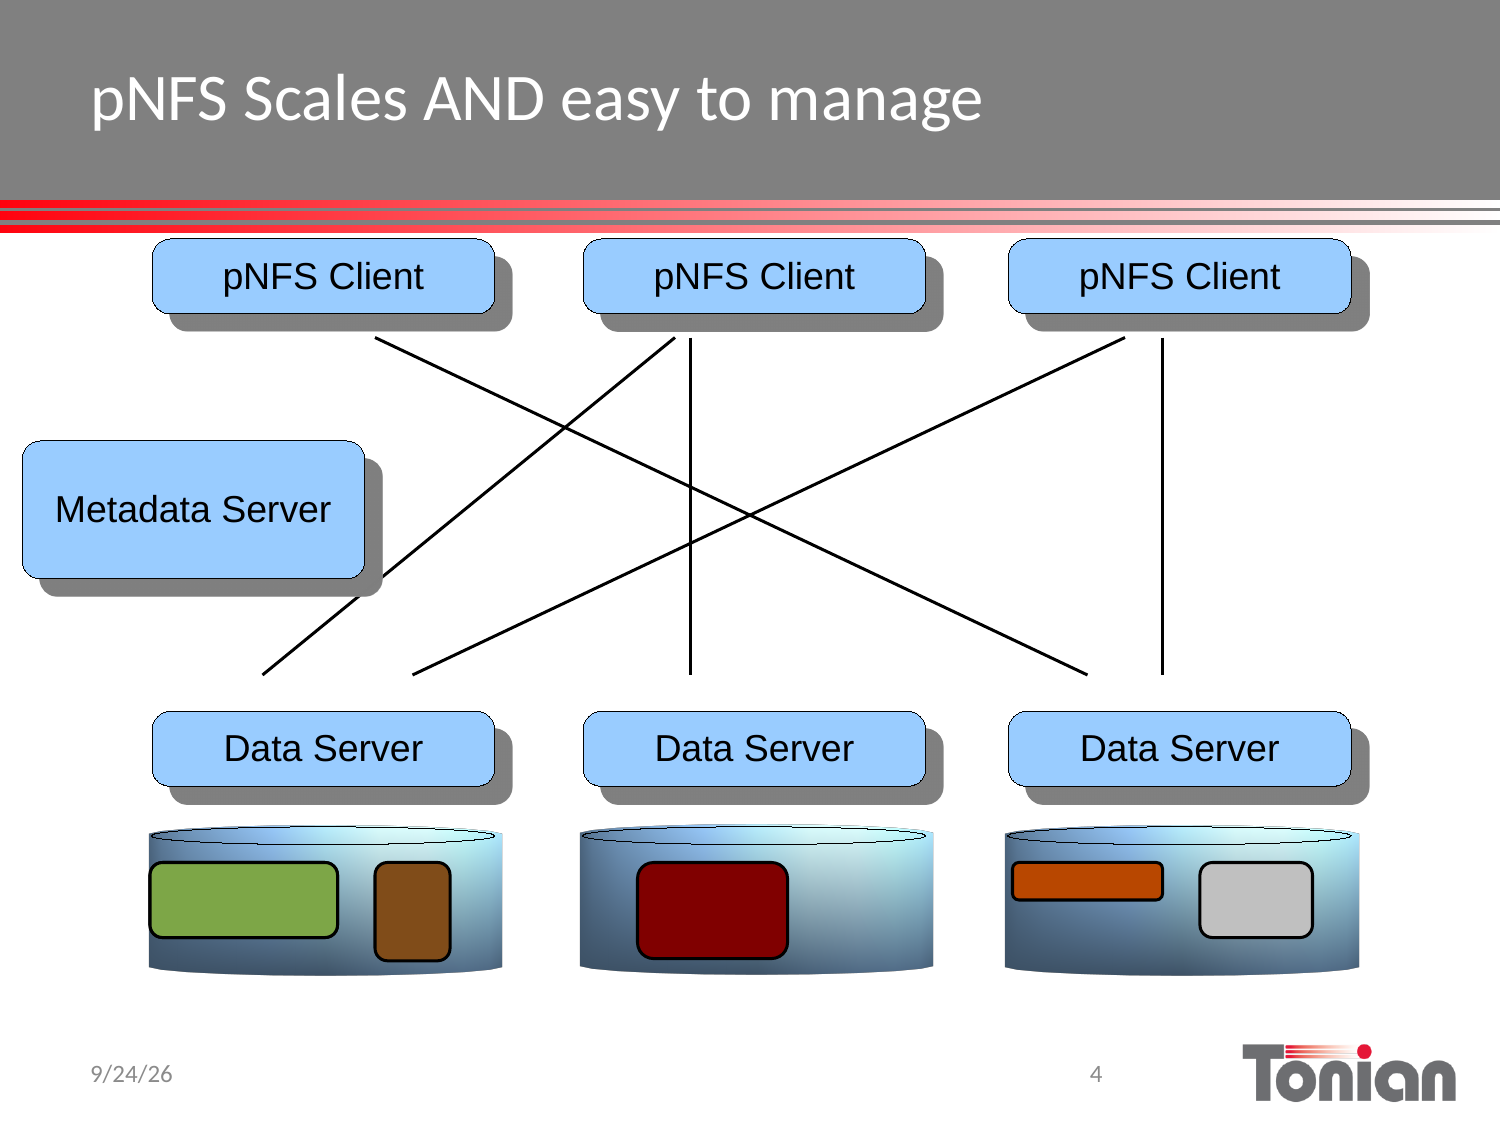

# pNFS Scales AND easy to manage
pNFS Client
pNFS Client
pNFS Client
Metadata Server
Data Server
Data Server
Data Server